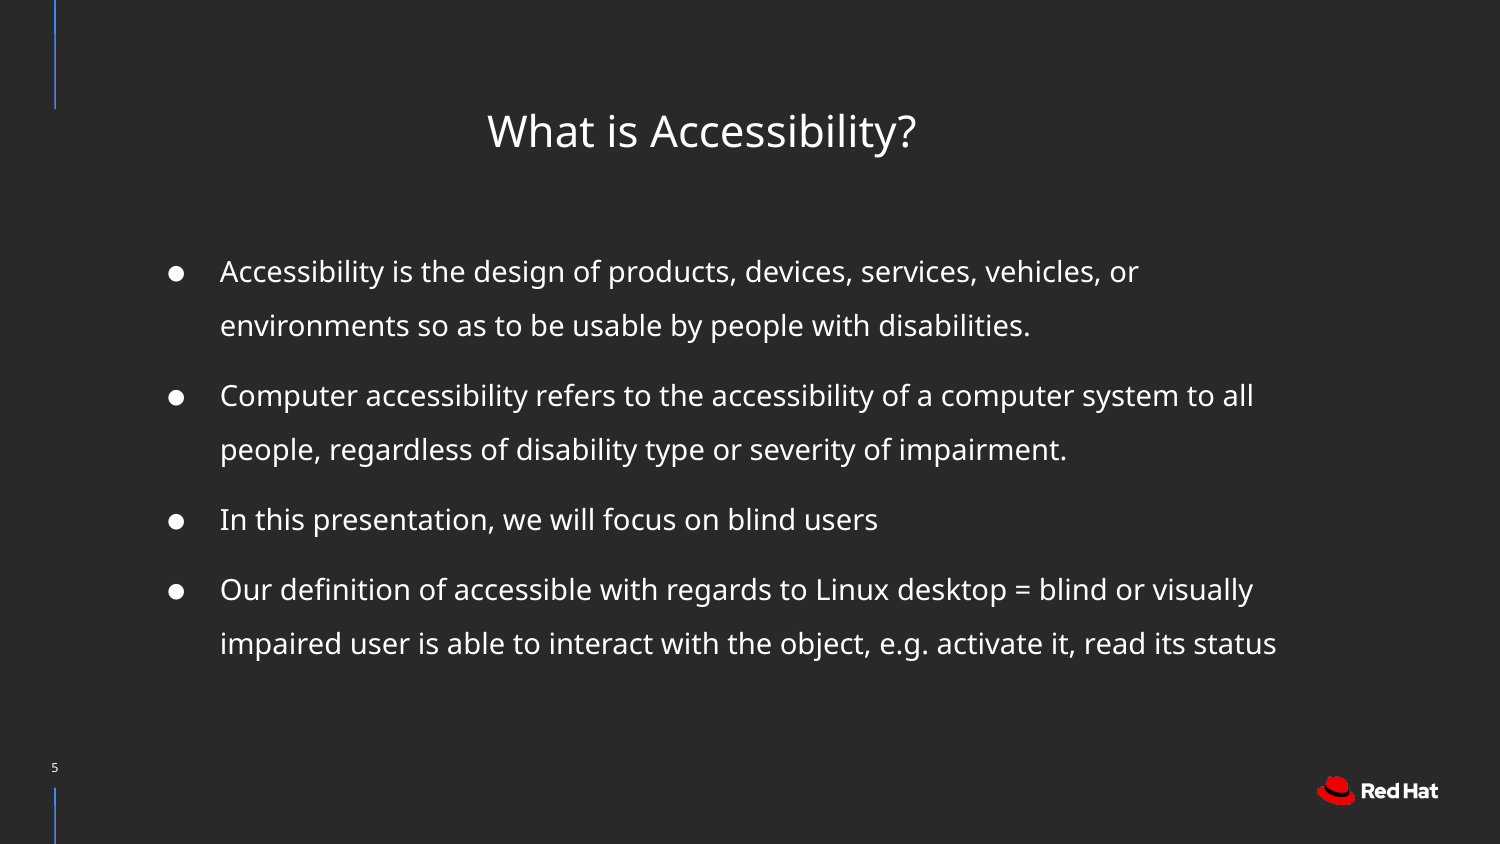

What is Accessibility?
# Accessibility is the design of products, devices, services, vehicles, or environments so as to be usable by people with disabilities.
Computer accessibility refers to the accessibility of a computer system to all people, regardless of disability type or severity of impairment.
In this presentation, we will focus on blind users
Our definition of accessible with regards to Linux desktop = blind or visually impaired user is able to interact with the object, e.g. activate it, read its status